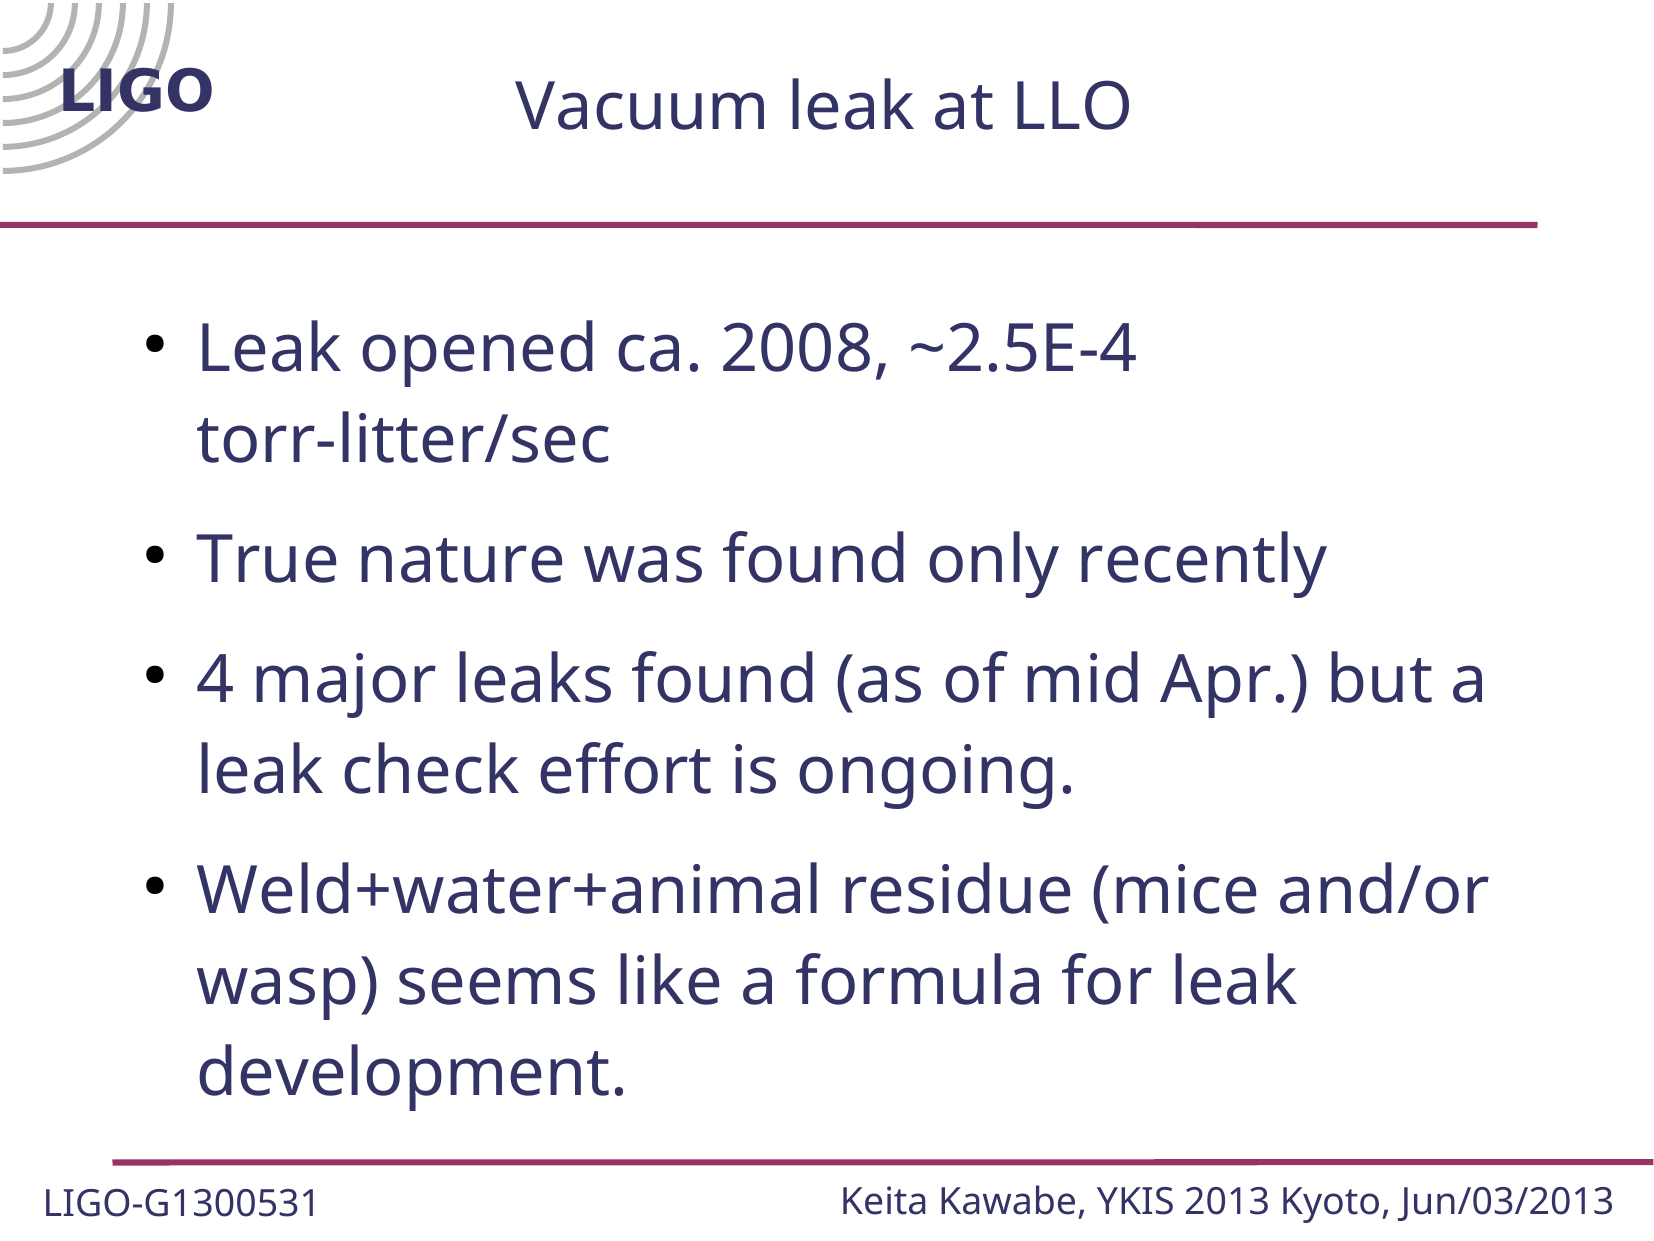

# Vacuum leak at LLO
Leak opened ca. 2008, ~2.5E-4 torr-litter/sec
True nature was found only recently
4 major leaks found (as of mid Apr.) but a leak check effort is ongoing.
Weld+water+animal residue (mice and/or wasp) seems like a formula for leak development.